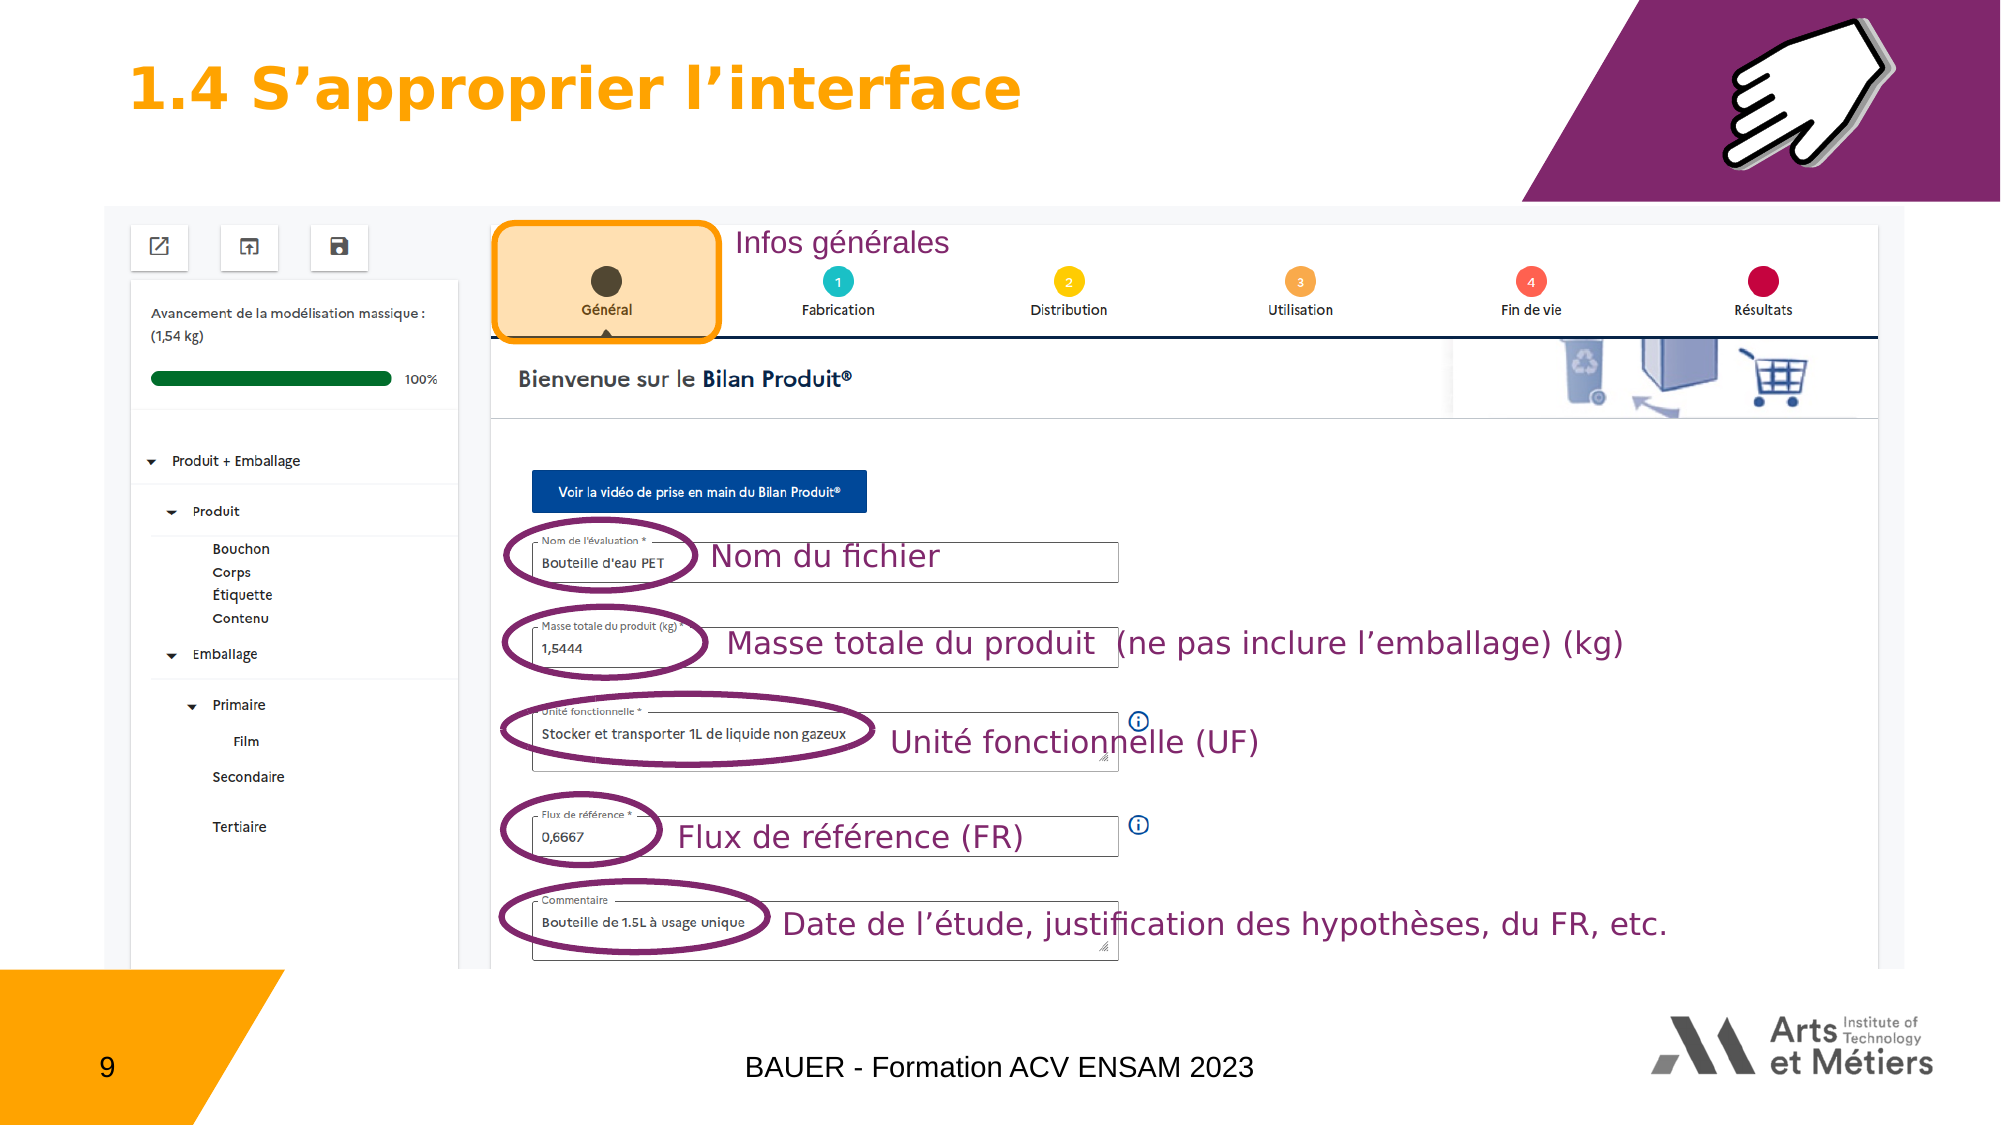

# 1.4 S’approprier l’interface
Infos générales
Nom du fichier
Masse totale du produit (ne pas inclure l’emballage) (kg)
Unité fonctionnelle (UF)
Flux de référence (FR)
Date de l’étude, justification des hypothèses, du FR, etc.